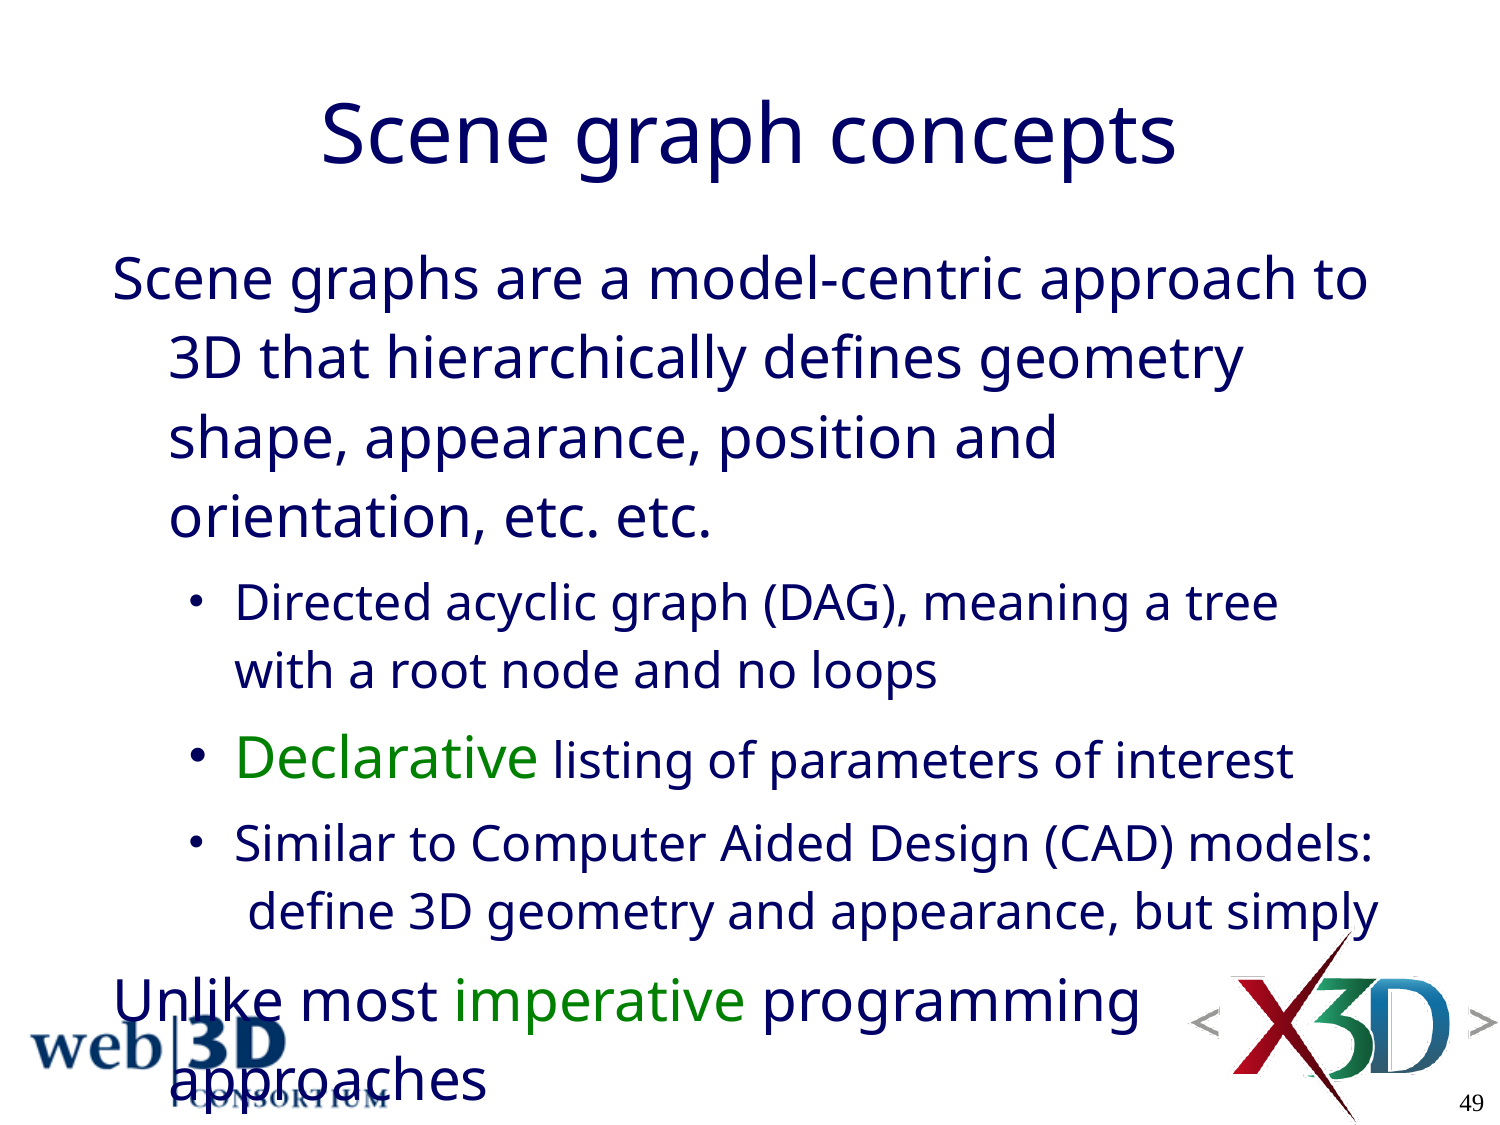

# Scene graph concepts
Scene graphs are a model-centric approach to 3D that hierarchically defines geometry shape, appearance, position and orientation, etc. etc.
Directed acyclic graph (DAG), meaning a tree with a root node and no loops
Declarative listing of parameters of interest
Similar to Computer Aided Design (CAD) models: define 3D geometry and appearance, but simply
Unlike most imperative programming approaches
draw this triangle, that triangle, recompute, etc.